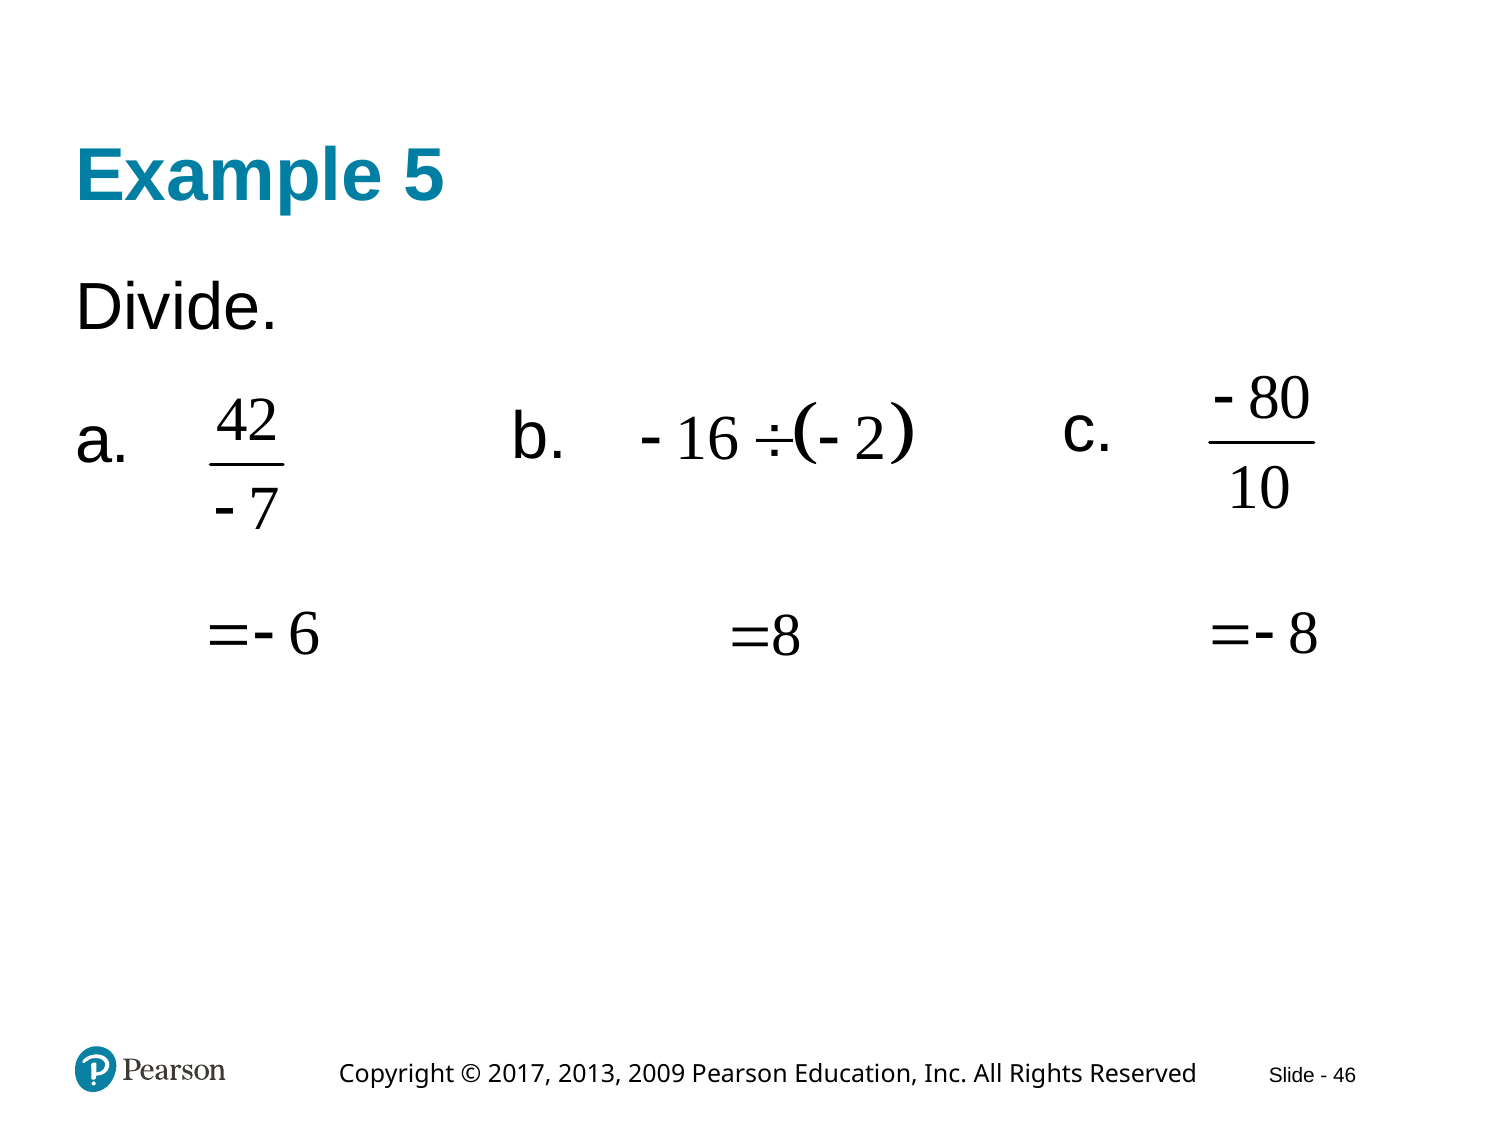

# Example 5
Divide.
c.
b.
a.